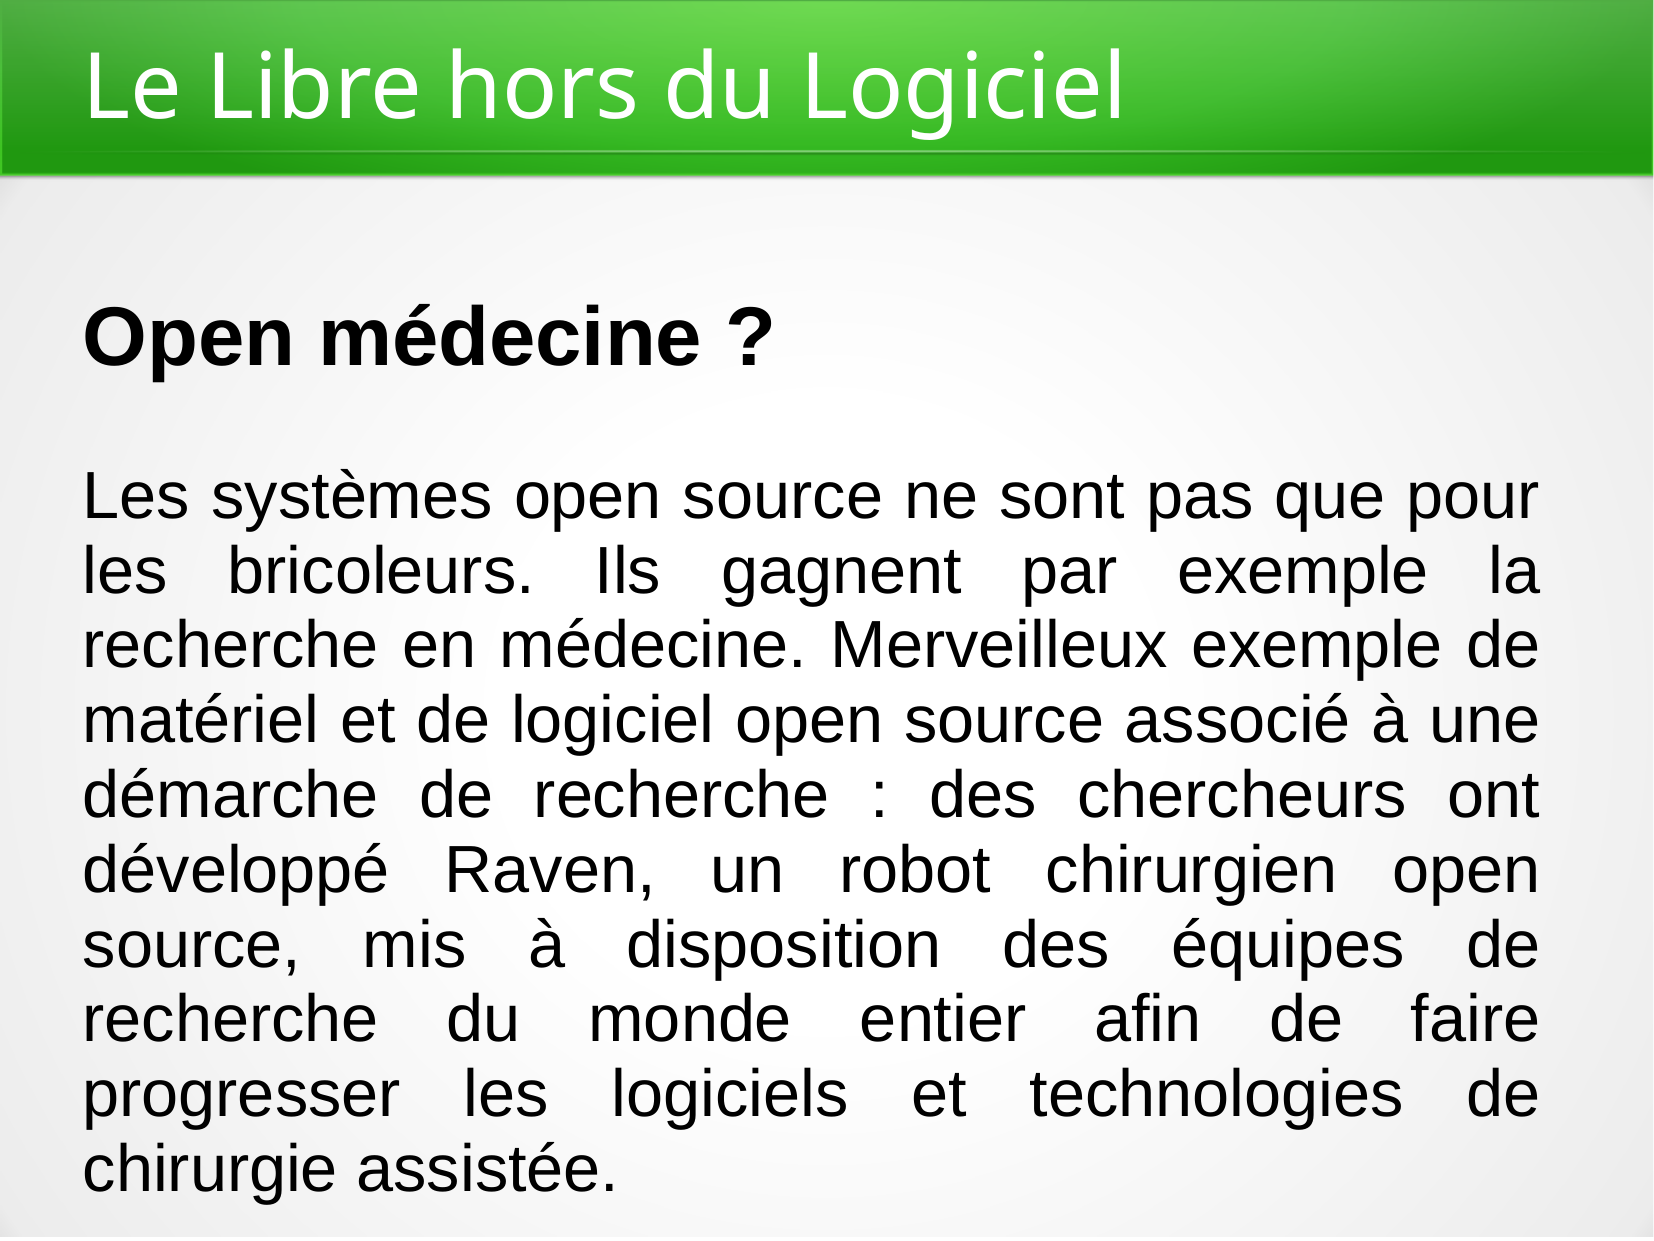

# Le Libre hors du Logiciel
Open médecine ?
Les systèmes open source ne sont pas que pour les bricoleurs. Ils gagnent par exemple la recherche en médecine. Merveilleux exemple de matériel et de logiciel open source associé à une démarche de recherche : des chercheurs ont développé Raven, un robot chirurgien open source, mis à disposition des équipes de recherche du monde entier afin de faire progresser les logiciels et technologies de chirurgie assistée.